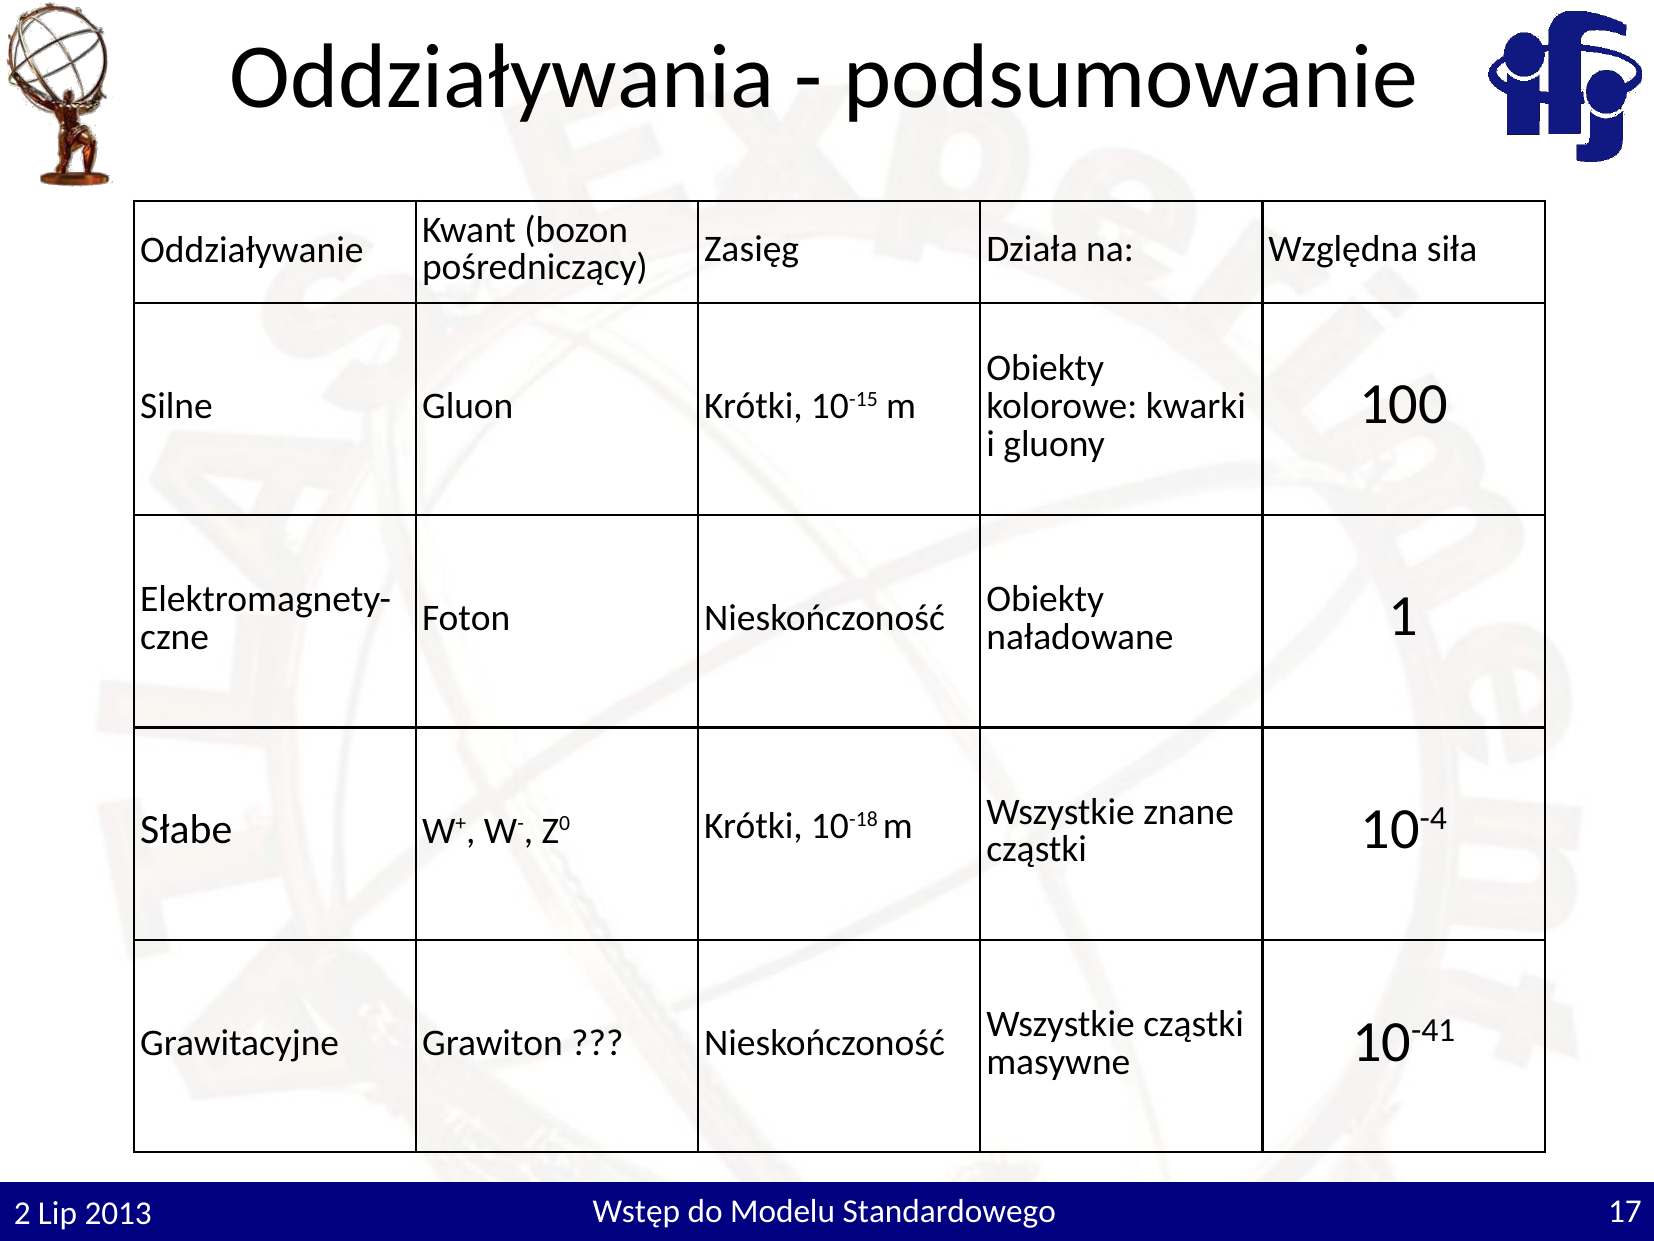

# Oddziaływania - podsumowanie
| Oddziaływanie | Kwant (bozon pośredniczący) | Zasięg | Działa na: | Względna siła |
| --- | --- | --- | --- | --- |
| Silne | Gluon | Krótki, 10-15 m | Obiekty kolorowe: kwarki i gluony | 100 |
| Elektromagnety-czne | Foton | Nieskończoność | Obiekty naładowane | 1 |
| Słabe | W+, W-, Z0 | Krótki, 10-18 m | Wszystkie znane cząstki | 10-4 |
| Grawitacyjne | Grawiton ??? | Nieskończoność | Wszystkie cząstki masywne | 10-41 |
Wstęp do Modelu Standardowego
17
2 Lip 2013